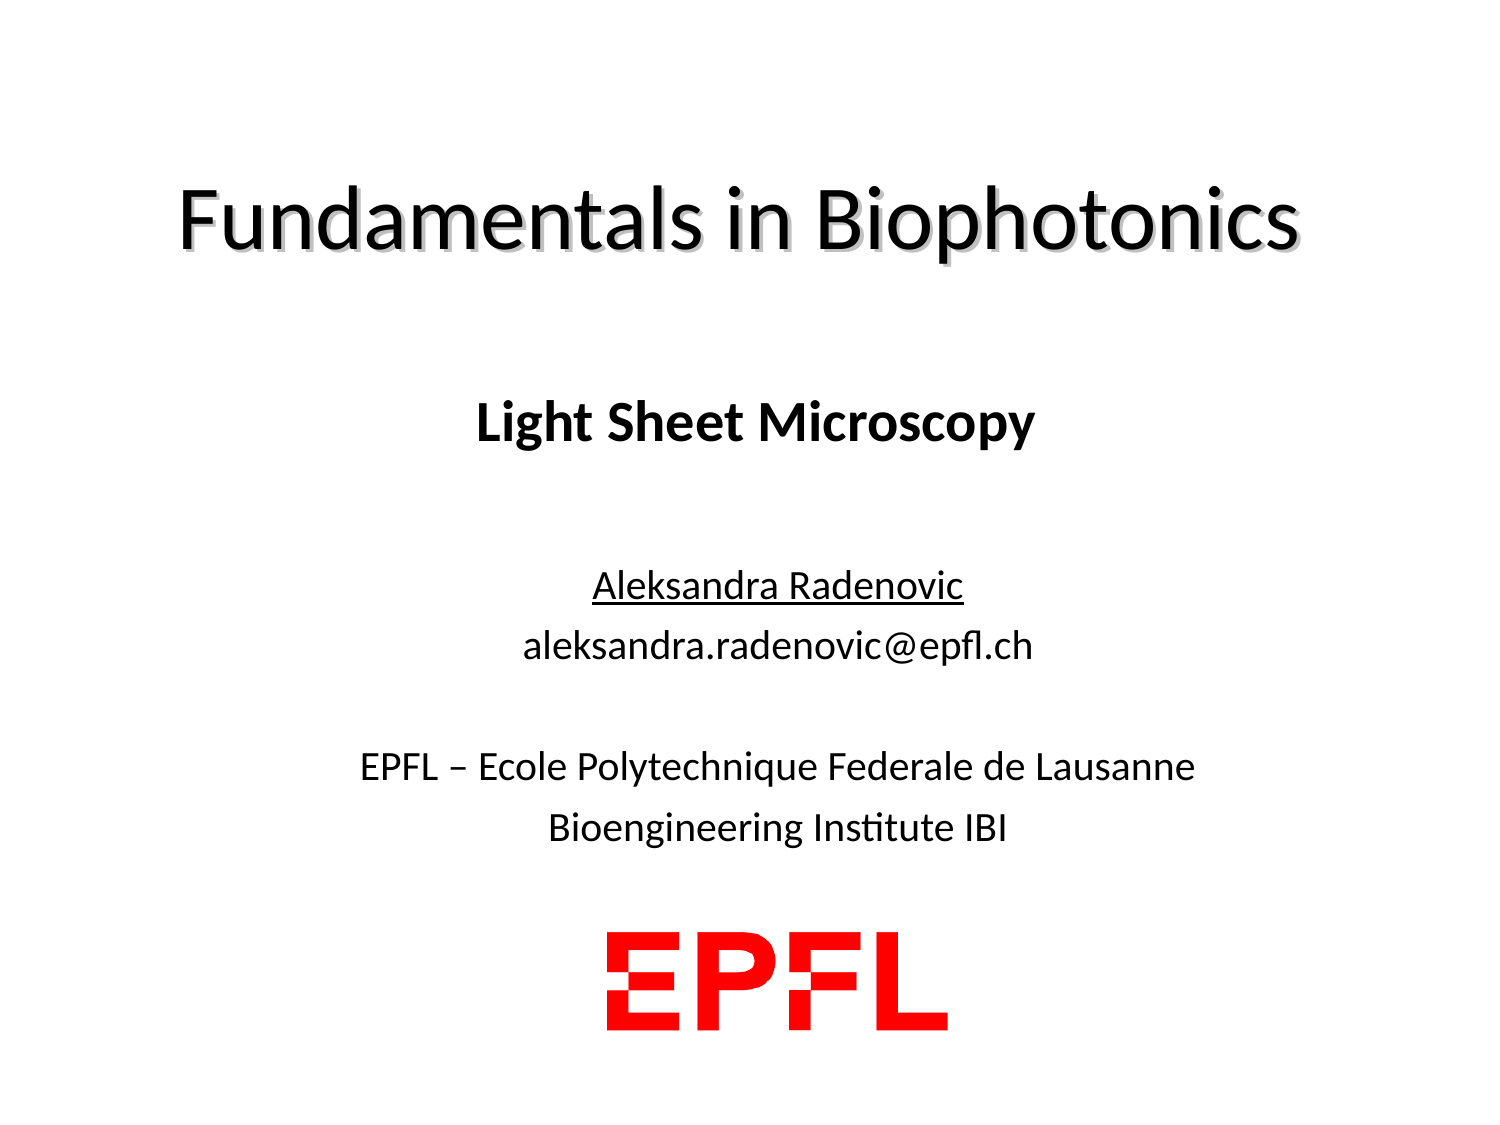

# Fundamentals in Biophotonics
Light Sheet Microscopy
Aleksandra Radenovic
aleksandra.radenovic@epfl.ch
EPFL – Ecole Polytechnique Federale de Lausanne
Bioengineering Institute IBI